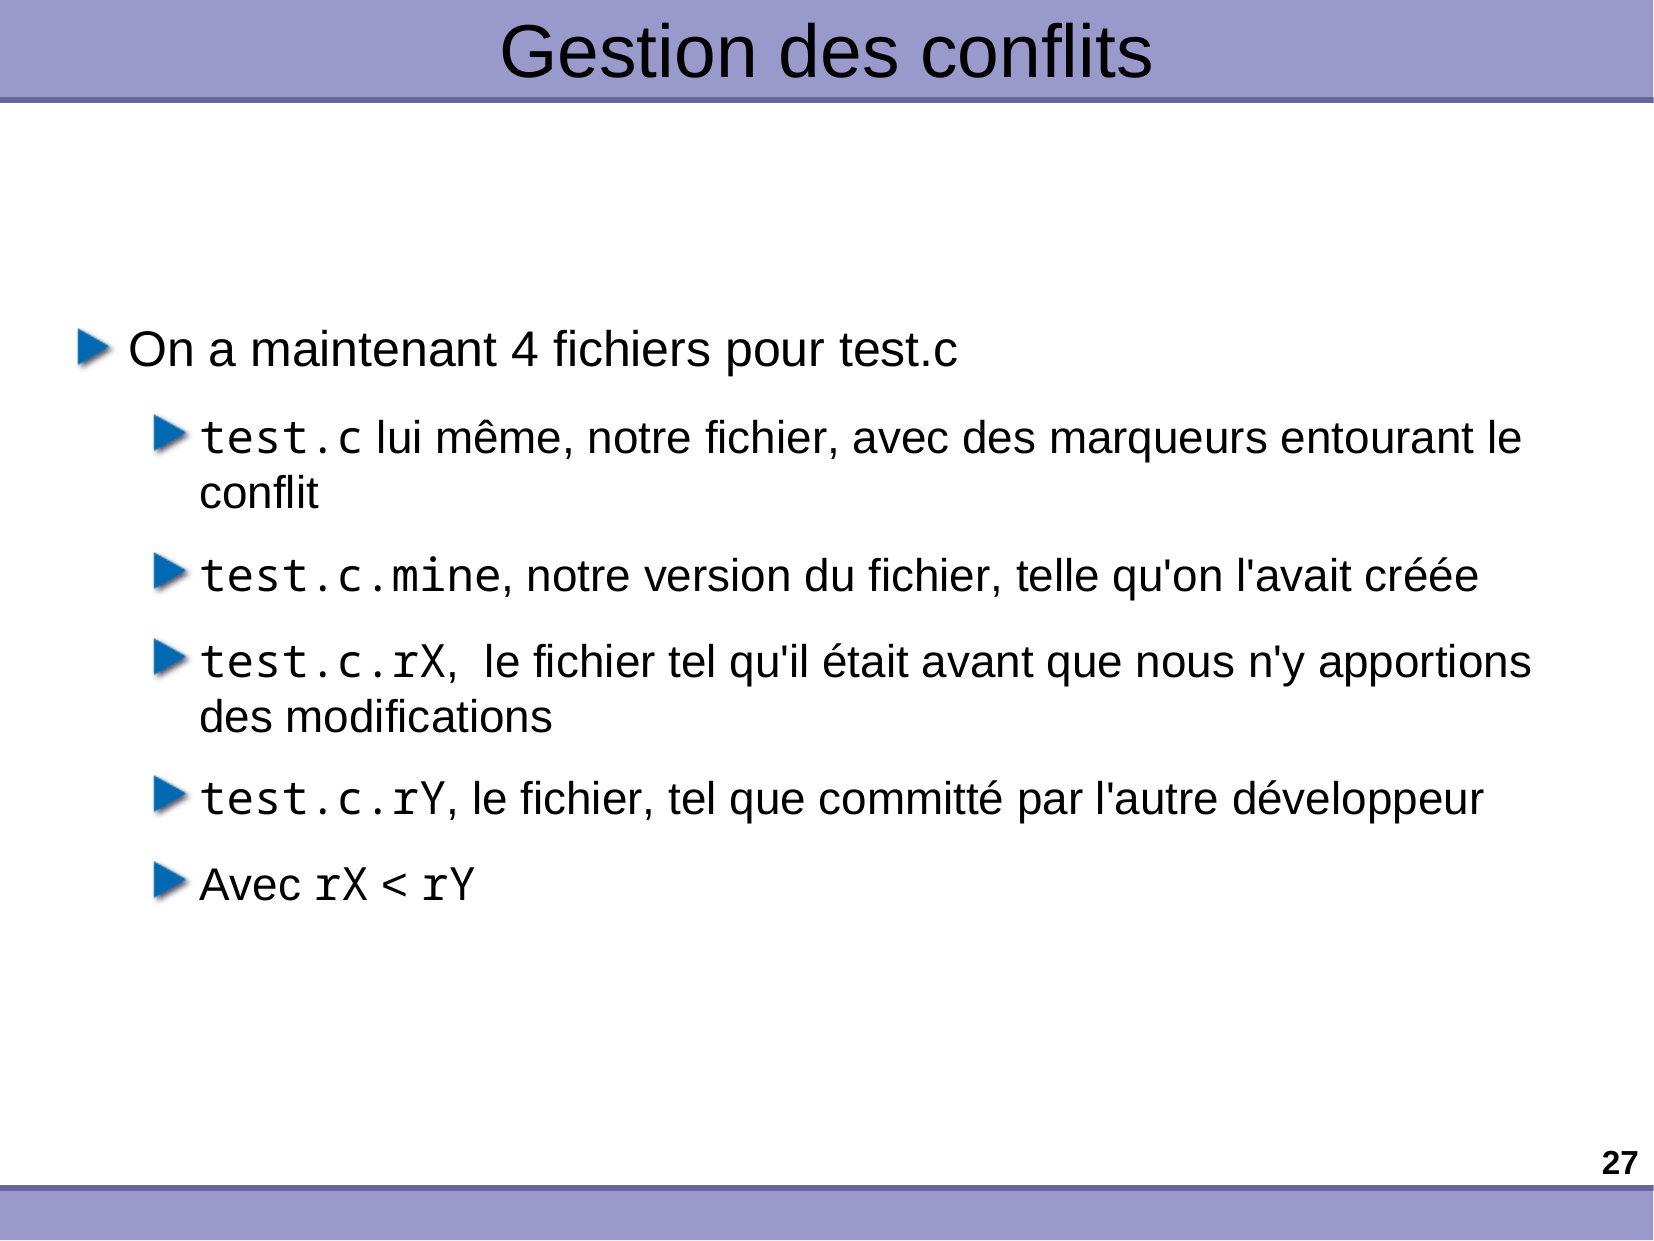

# Gestion des conflits
On a maintenant 4 fichiers pour test.c
test.c lui même, notre fichier, avec des marqueurs entourant le conflit
test.c.mine, notre version du fichier, telle qu'on l'avait créée
test.c.rX, le fichier tel qu'il était avant que nous n'y apportions des modifications
test.c.rY, le fichier, tel que committé par l'autre développeur
Avec rX < rY